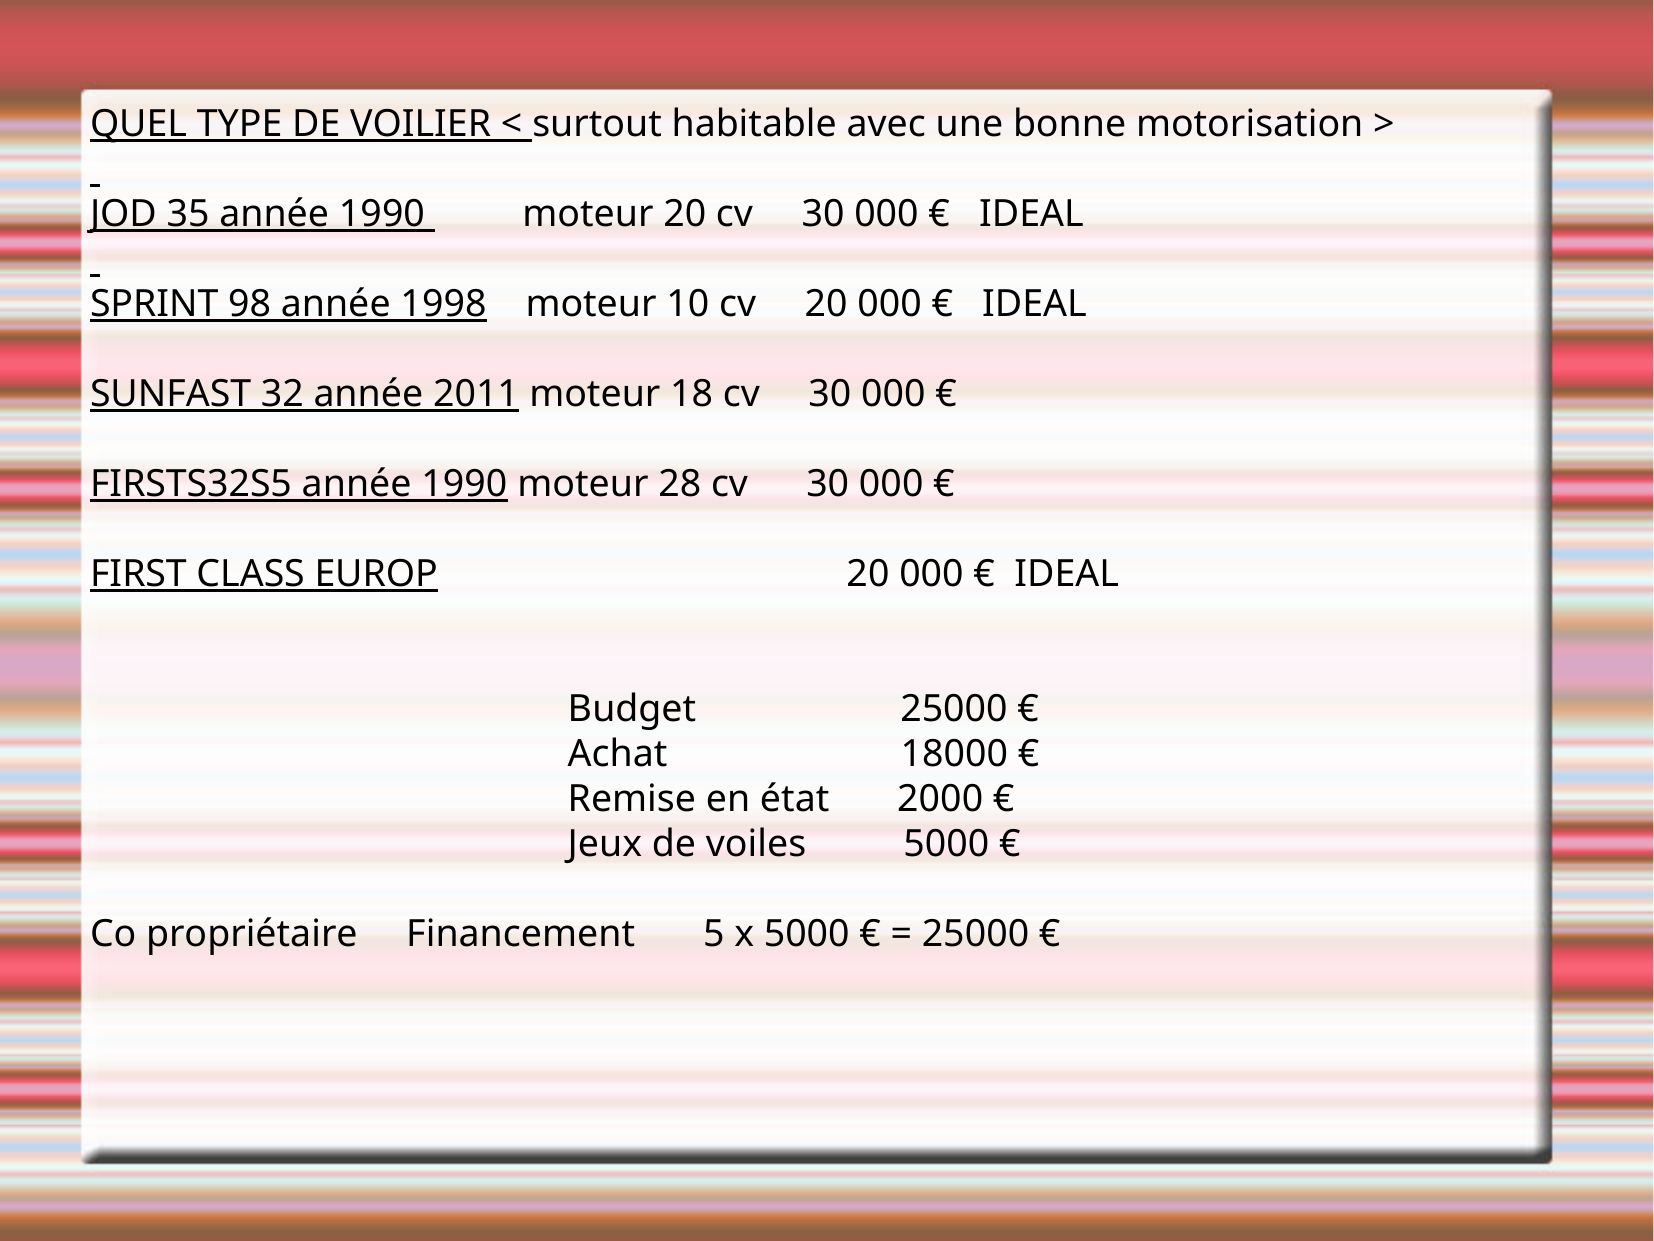

# QUEL TYPE DE VOILIER < surtout habitable avec une bonne motorisation >
JOD 35 année 1990          moteur 20 cv     30 000 €   IDEAL
SPRINT 98 année 1998    moteur 10 cv     20 000 € IDEAL
SUNFAST 32 année 2011 moteur 18 cv     30 000 €
FIRSTS32S5 année 1990 moteur 28 cv      30 000 €
FIRST CLASS EUROP                               20 000 € IDEAL
                                                 Budget                     25000 €
                                                 Achat                        18000 €
                                                 Remise en état       2000 €
                                                 Jeux de voiles          5000 €
Co propriétaire     Financement       5 x 5000 € = 25000 €